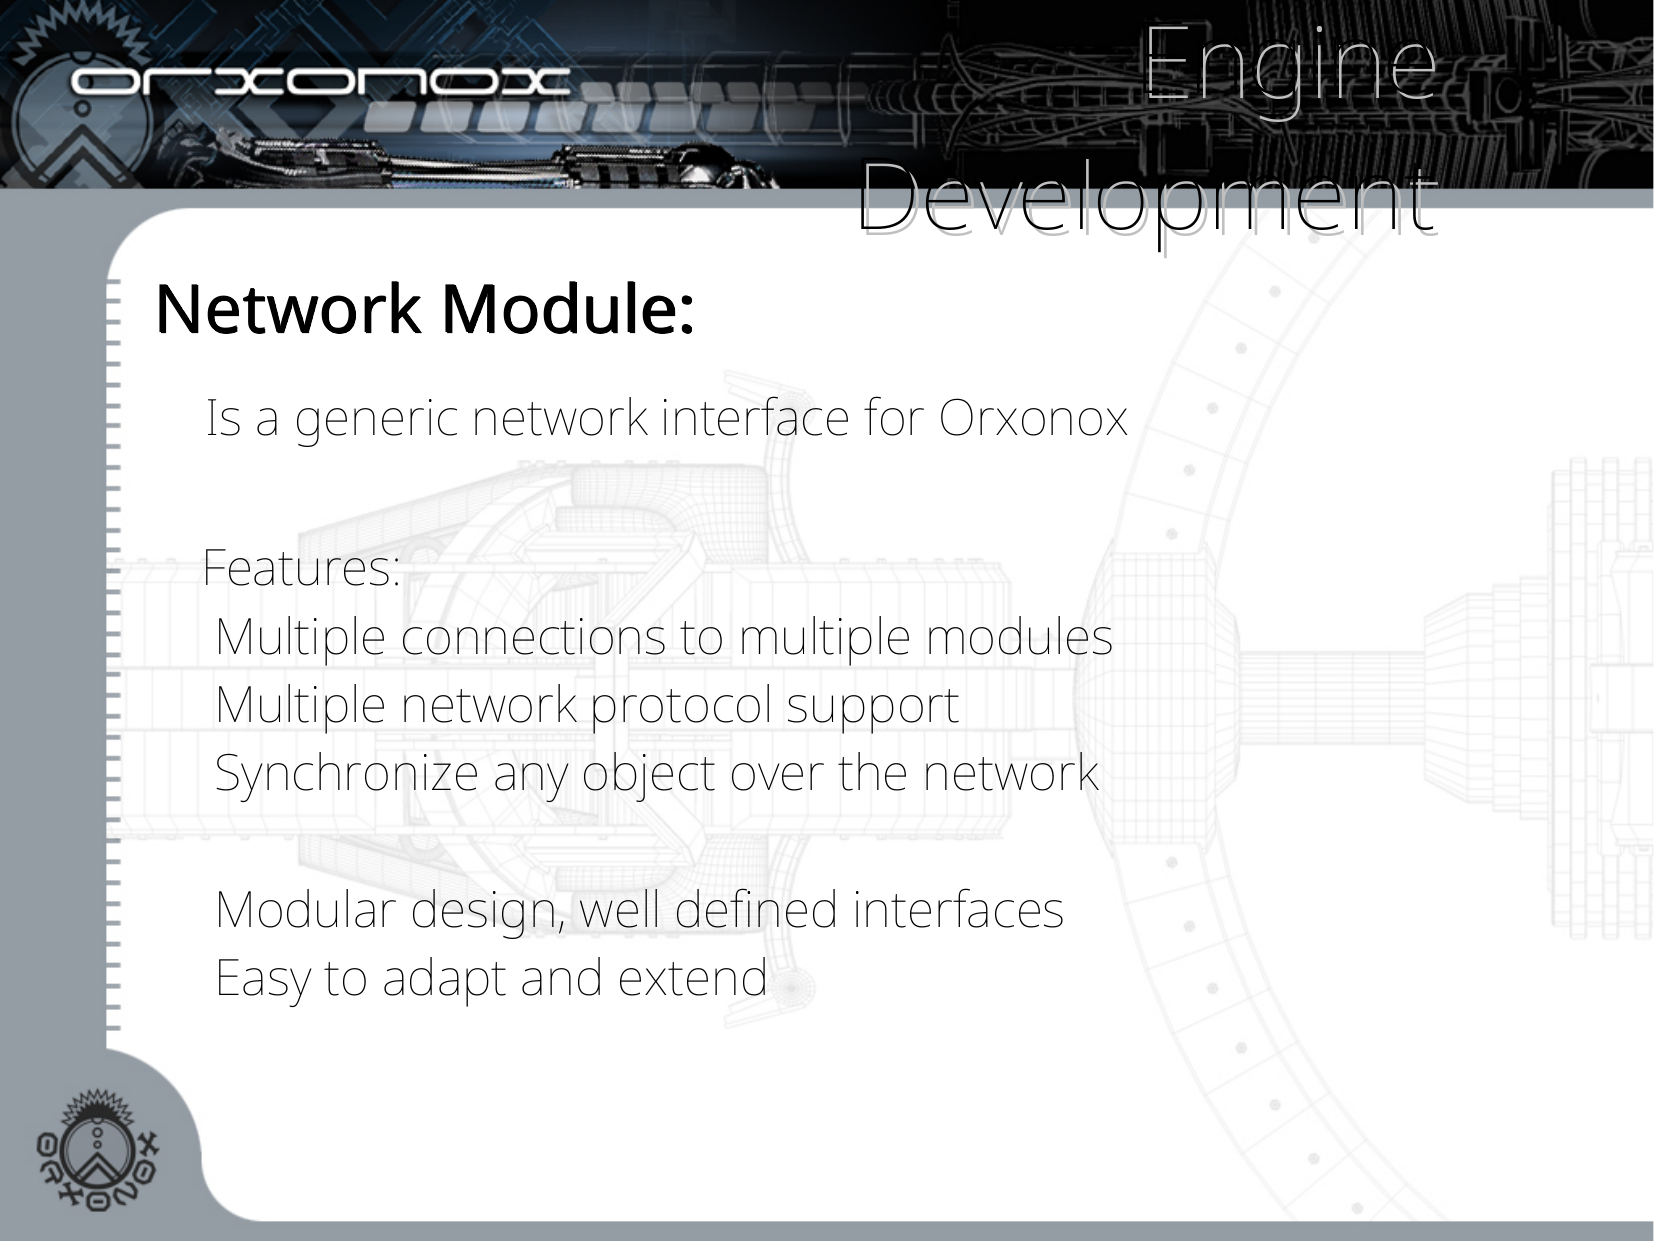

Engine
Development
Network Module:
Is a generic network interface for Orxonox
Features:
 Multiple connections to multiple modules
 Multiple network protocol support
 Synchronize any object over the network
 Modular design, well defined interfaces
 Easy to adapt and extend